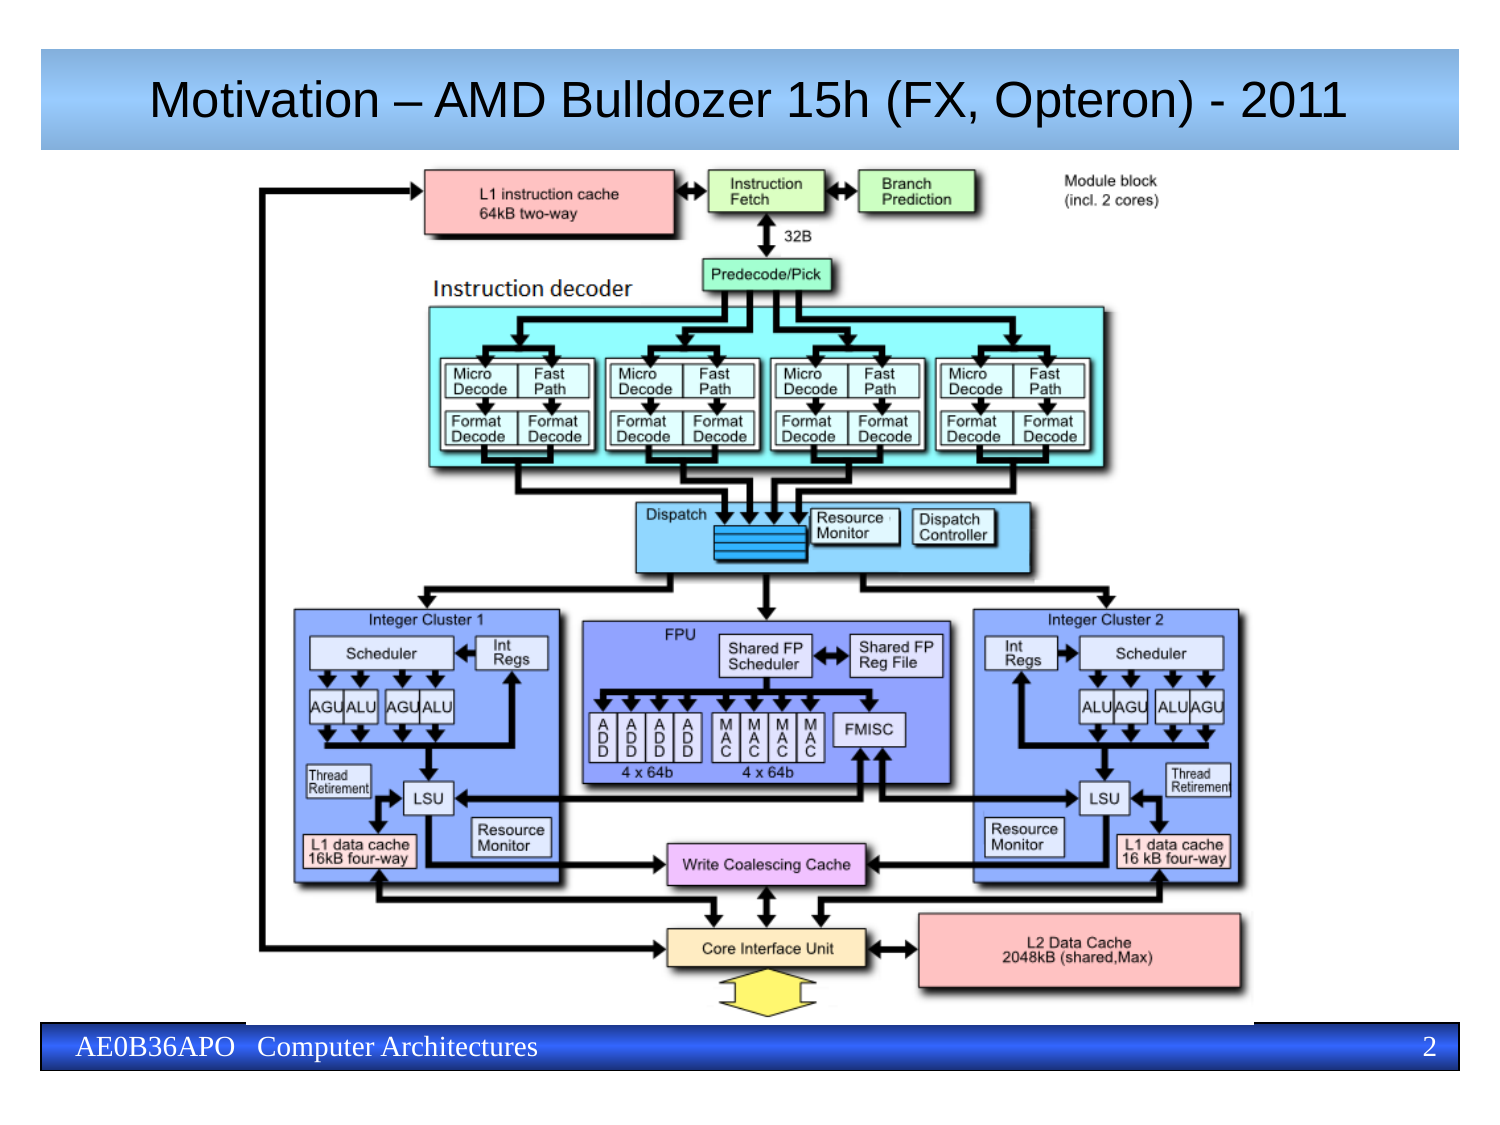

# Motivation – AMD Bulldozer 15h (FX, Opteron) - 2011
AE0B36APO Computer Architectures
2